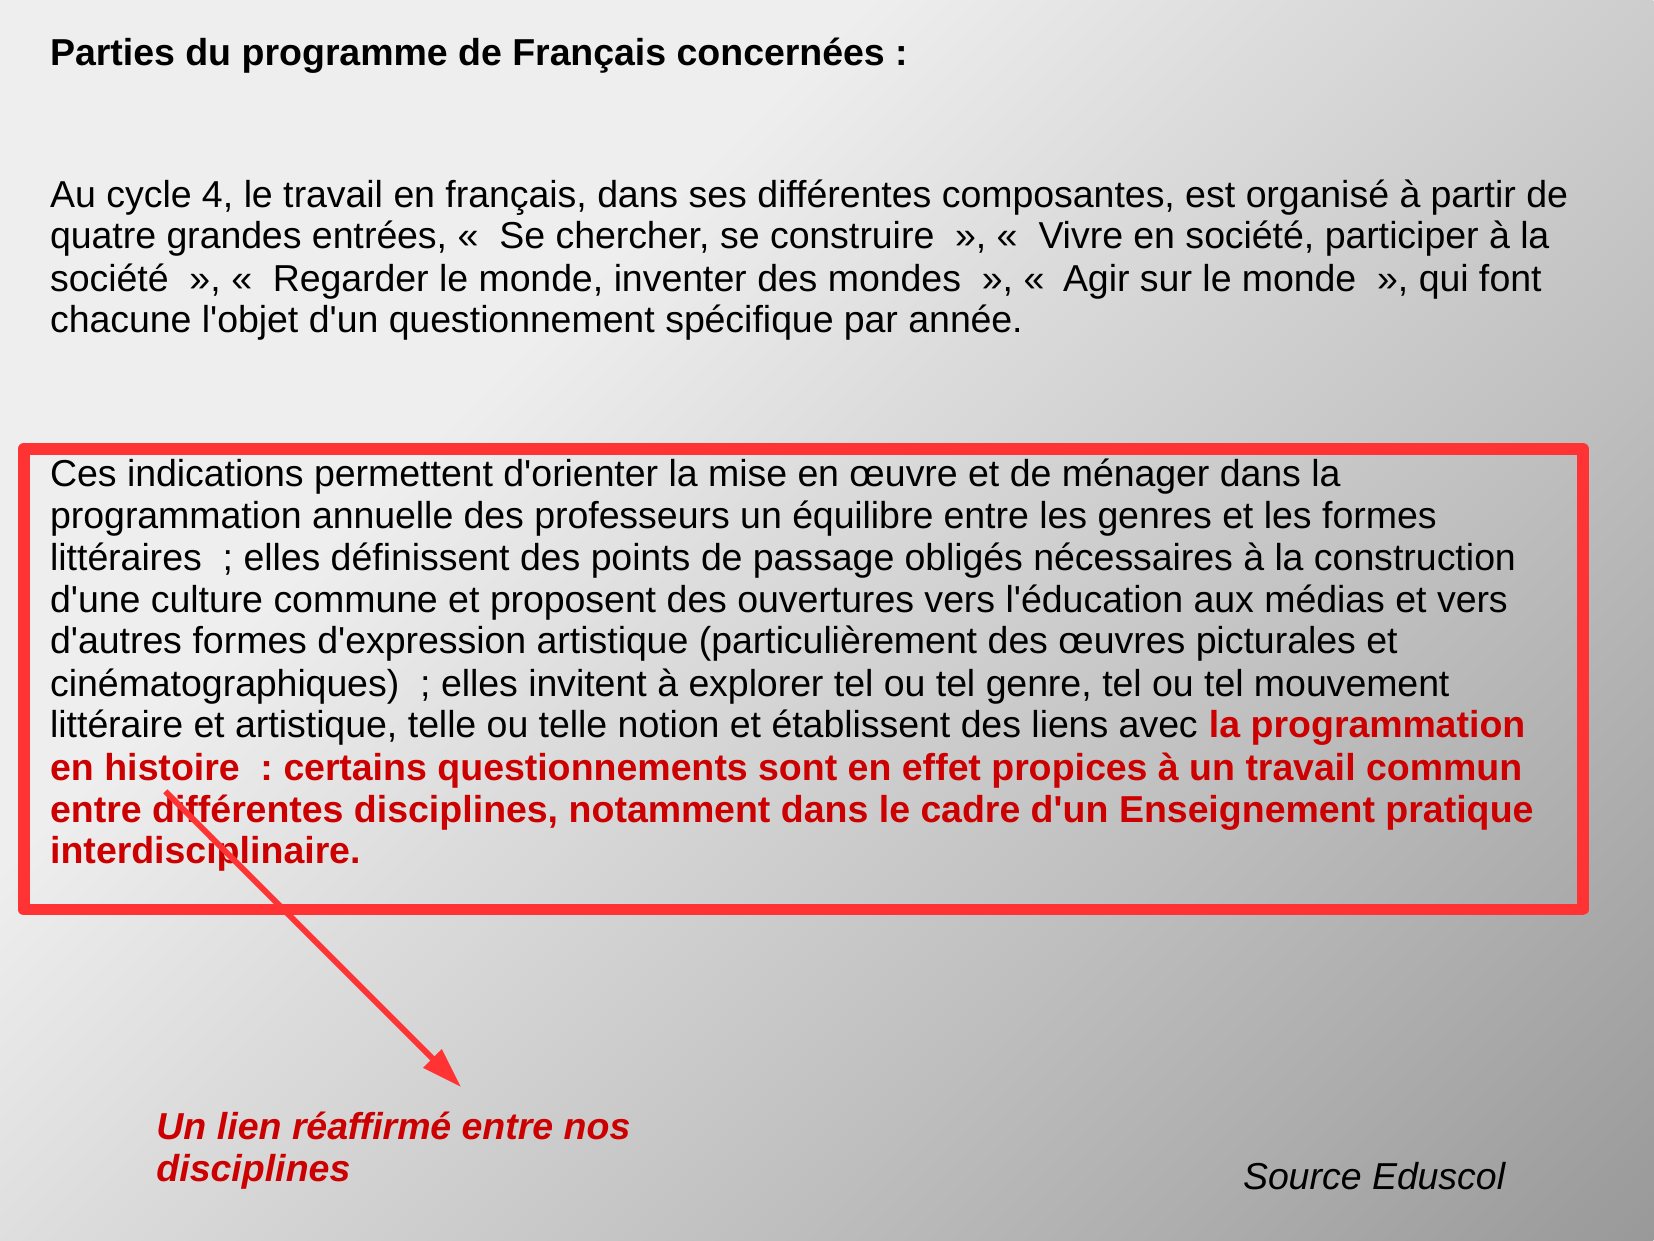

Parties du programme de Français concernées :
Au cycle 4, le travail en français, dans ses différentes composantes, est organisé à partir de quatre grandes entrées, «  Se chercher, se construire  », «  Vivre en société, participer à la société  », «  Regarder le monde, inventer des mondes  », «  Agir sur le monde  », qui font chacune l'objet d'un questionnement spécifique par année.
Ces indications permettent d'orienter la mise en œuvre et de ménager dans la programmation annuelle des professeurs un équilibre entre les genres et les formes littéraires  ; elles définissent des points de passage obligés nécessaires à la construction d'une culture commune et proposent des ouvertures vers l'éducation aux médias et vers d'autres formes d'expression artistique (particulièrement des œuvres picturales et cinématographiques)  ; elles invitent à explorer tel ou tel genre, tel ou tel mouvement littéraire et artistique, telle ou telle notion et établissent des liens avec la programmation en histoire  : certains questionnements sont en effet propices à un travail commun entre différentes disciplines, notamment dans le cadre d'un Enseignement pratique interdisciplinaire.
Un lien réaffirmé entre nos disciplines
Source Eduscol